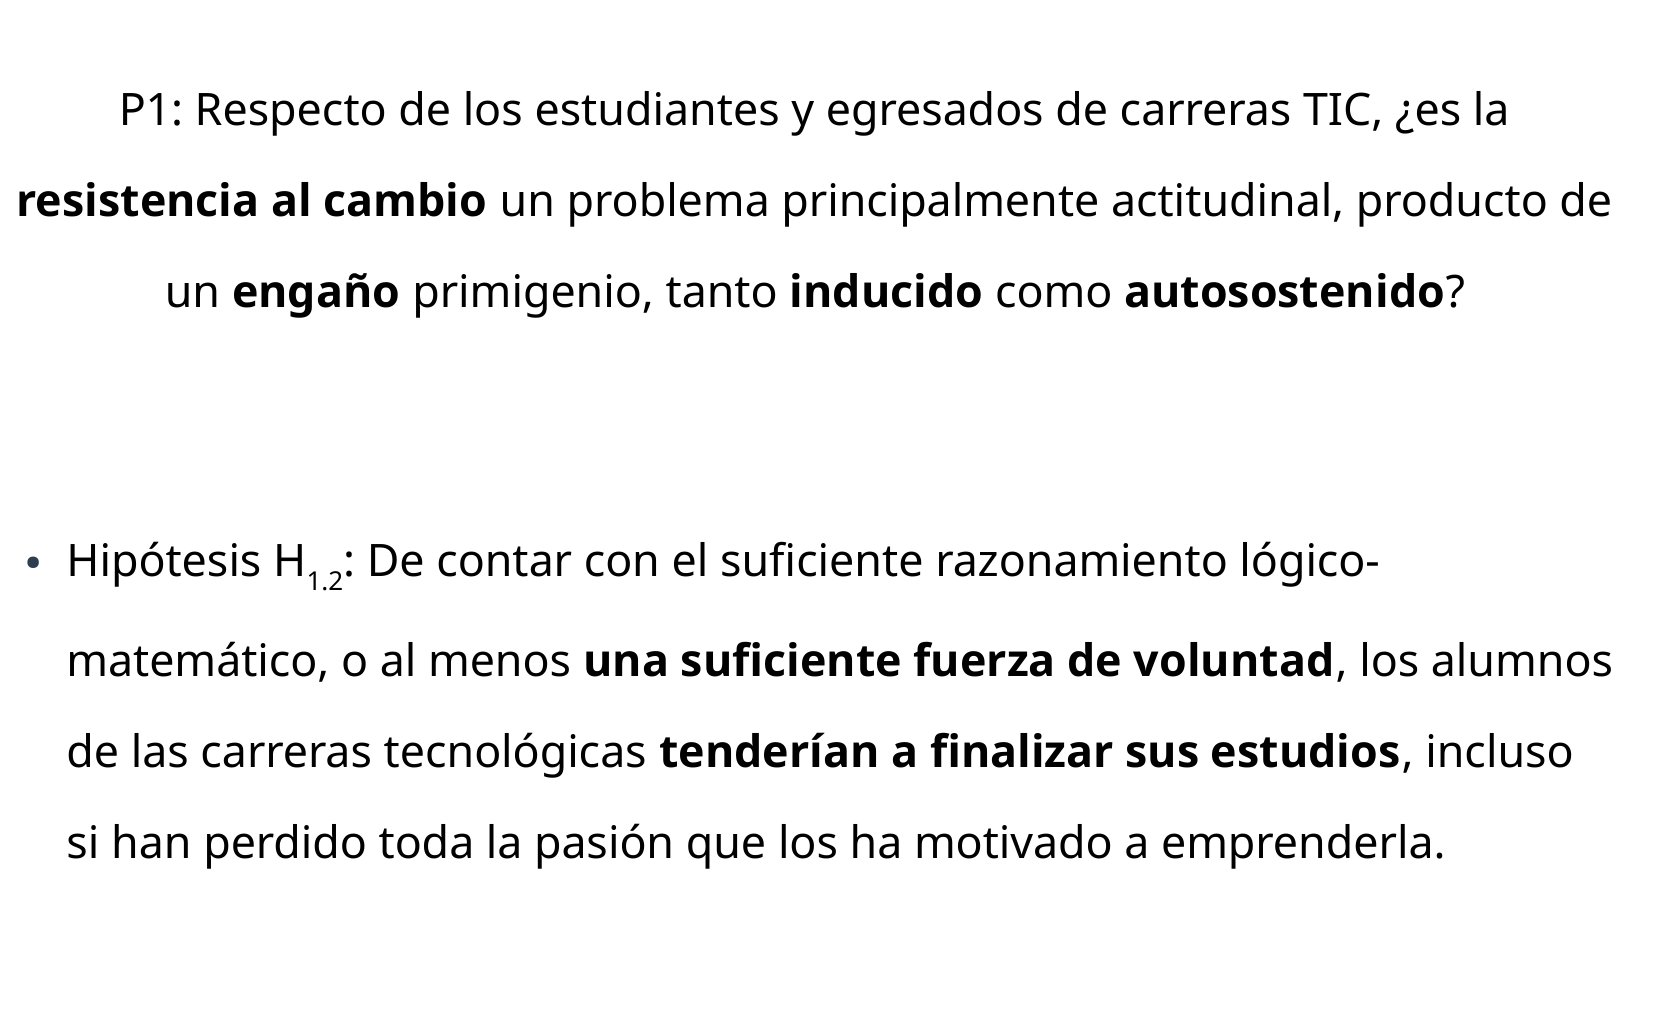

P1: Respecto de los estudiantes y egresados de carreras TIC, ¿es la resistencia al cambio un problema principalmente actitudinal, producto de un engaño primigenio, tanto inducido como autosostenido?
Hipótesis H1.2: De contar con el suficiente razonamiento lógico-matemático, o al menos una suficiente fuerza de voluntad, los alumnos de las carreras tecnológicas tenderían a finalizar sus estudios, incluso si han perdido toda la pasión que los ha motivado a emprenderla.